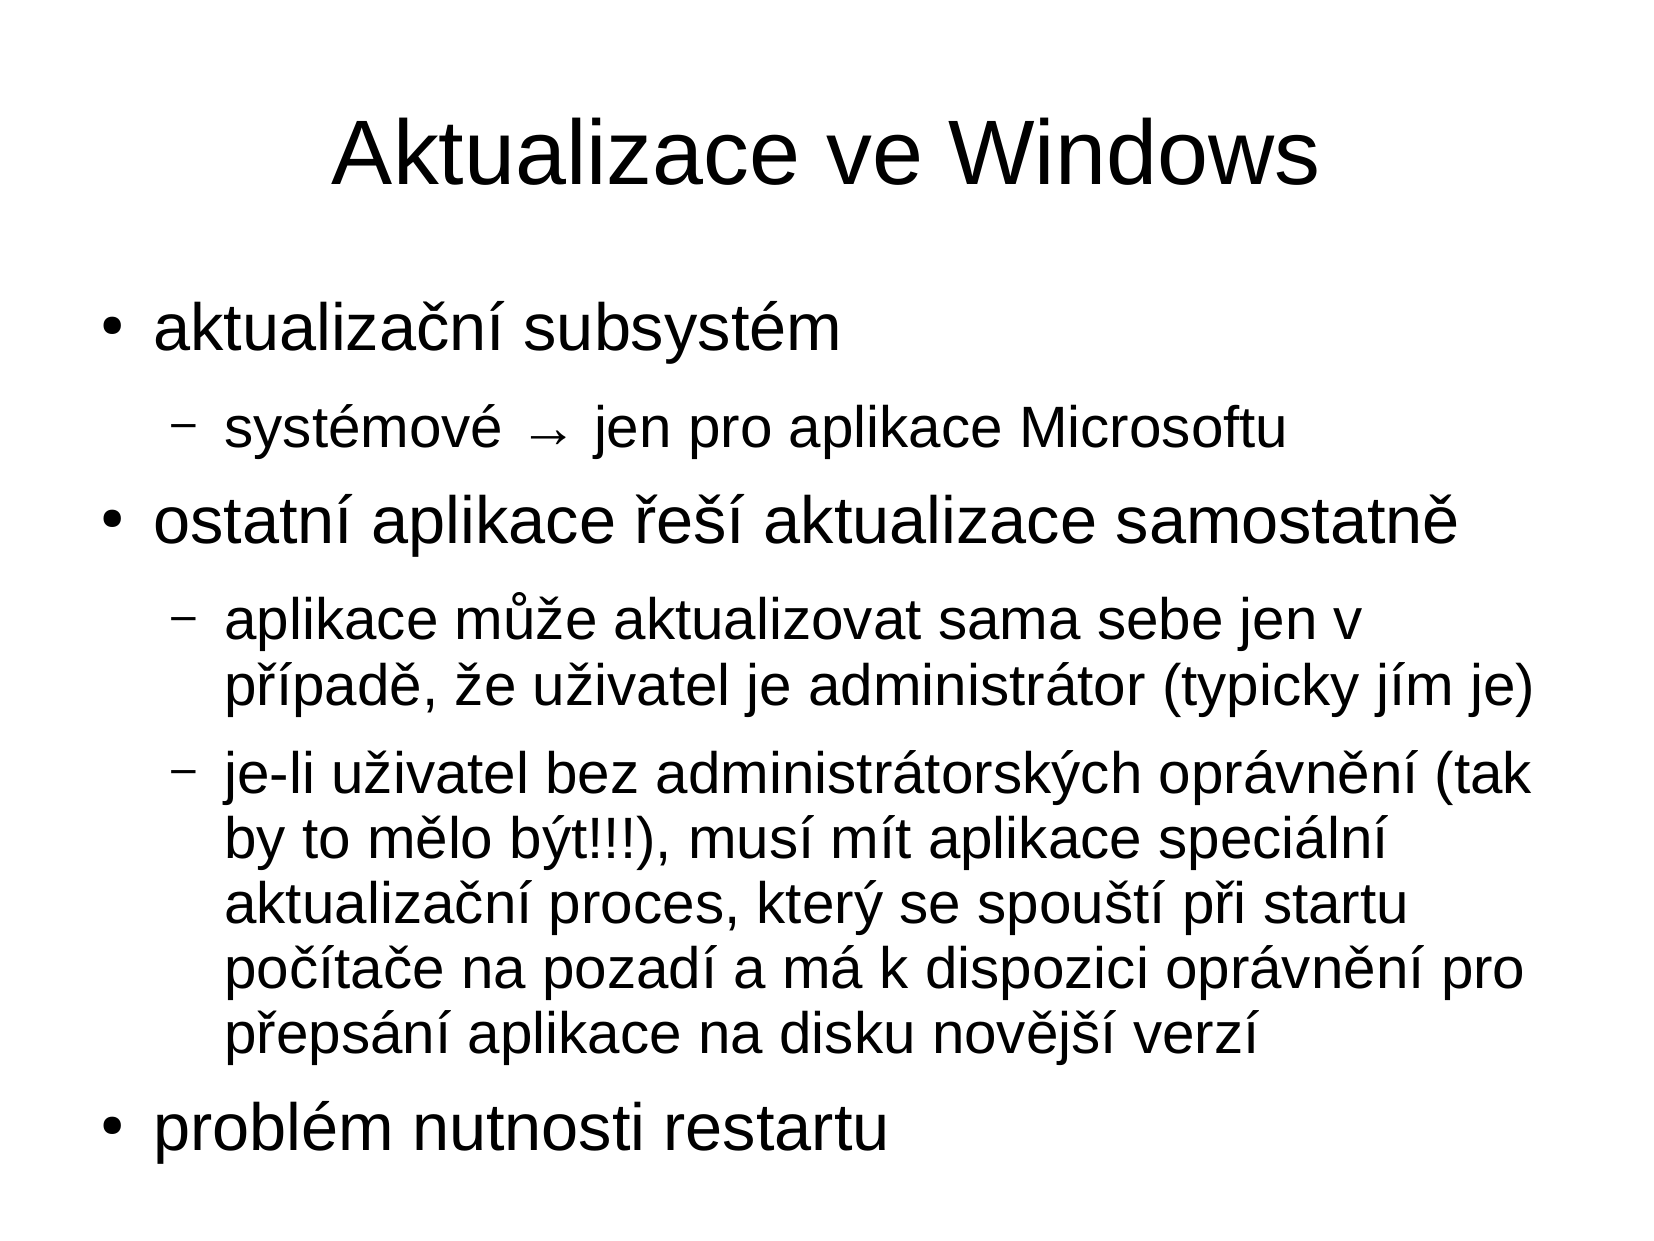

# Aktualizace ve Windows
aktualizační subsystém
systémové → jen pro aplikace Microsoftu
ostatní aplikace řeší aktualizace samostatně
aplikace může aktualizovat sama sebe jen v případě, že uživatel je administrátor (typicky jím je)
je-li uživatel bez administrátorských oprávnění (tak by to mělo být!!!), musí mít aplikace speciální aktualizační proces, který se spouští při startu počítače na pozadí a má k dispozici oprávnění pro přepsání aplikace na disku novější verzí
problém nutnosti restartu